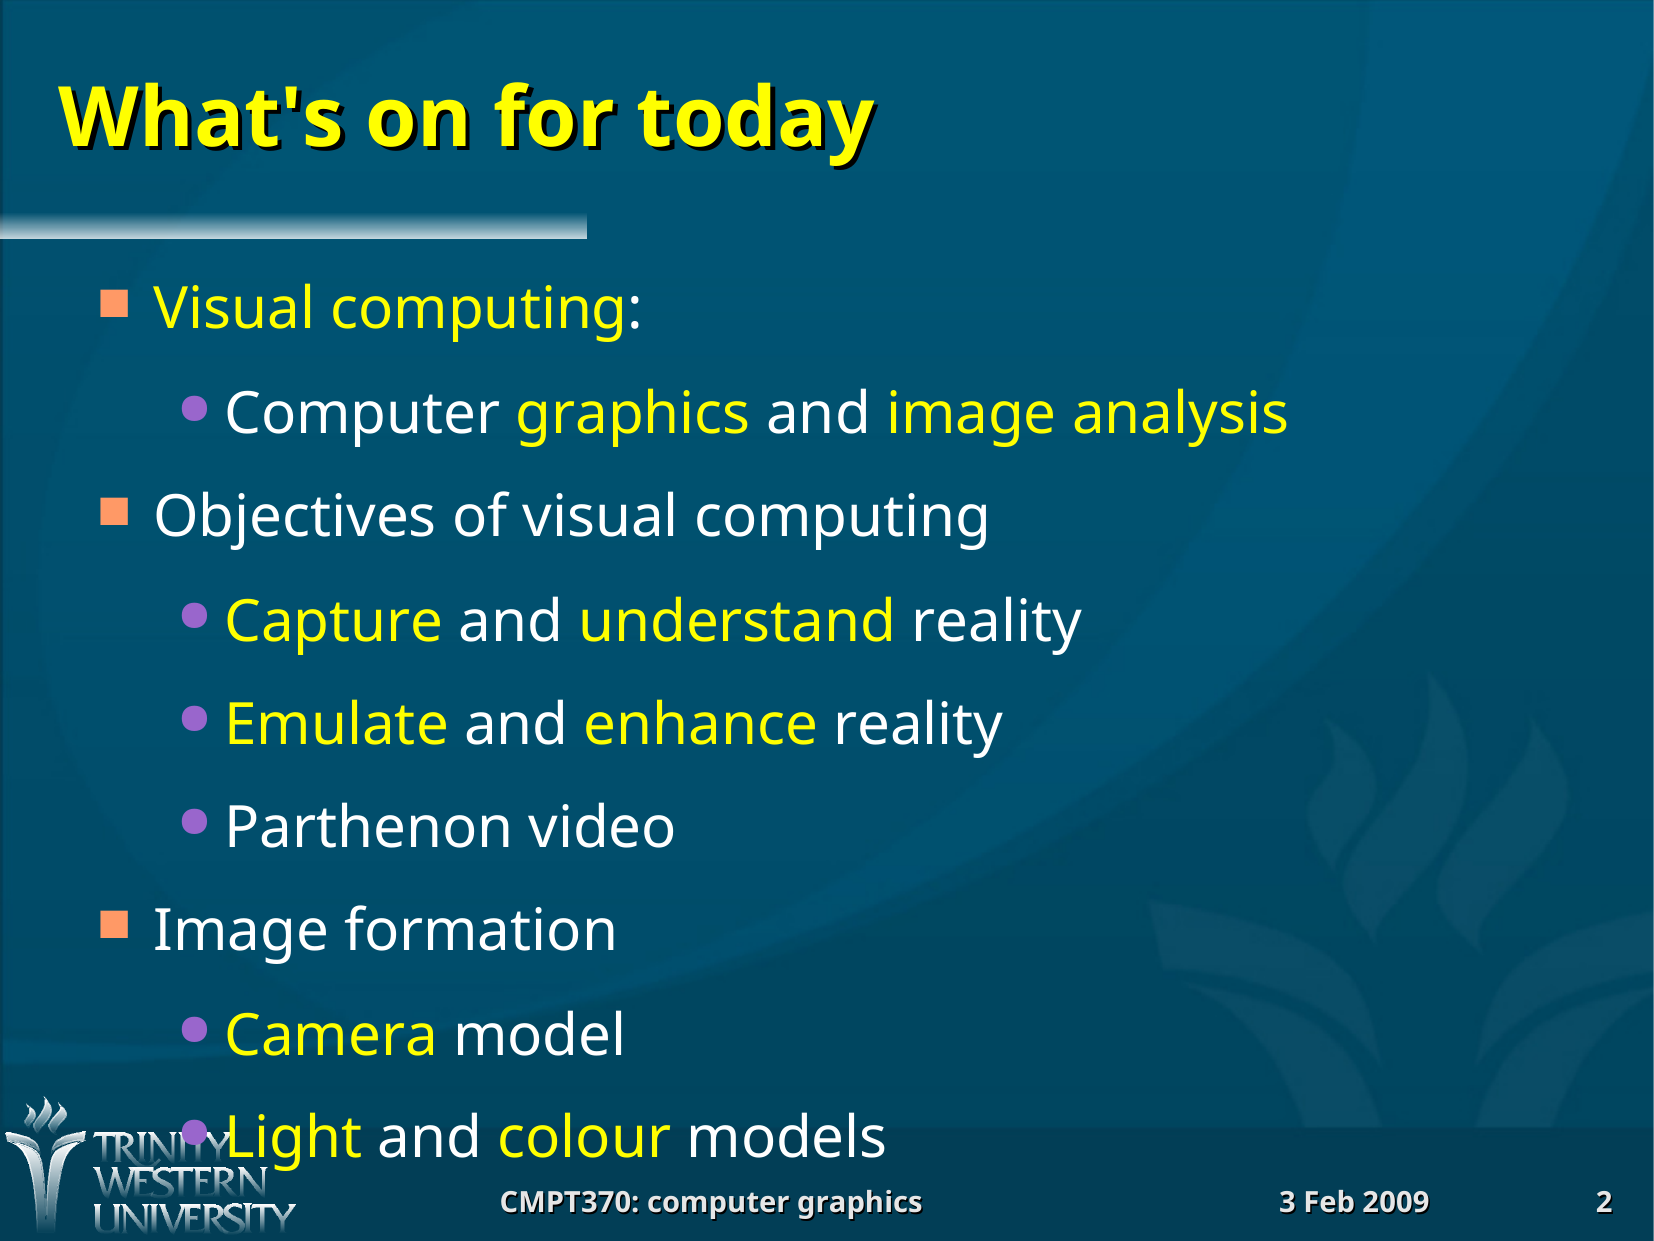

# What's on for today
Visual computing:
Computer graphics and image analysis
Objectives of visual computing
Capture and understand reality
Emulate and enhance reality
Parthenon video
Image formation
Camera model
Light and colour models
CMPT370: computer graphics
3 Feb 2009
2